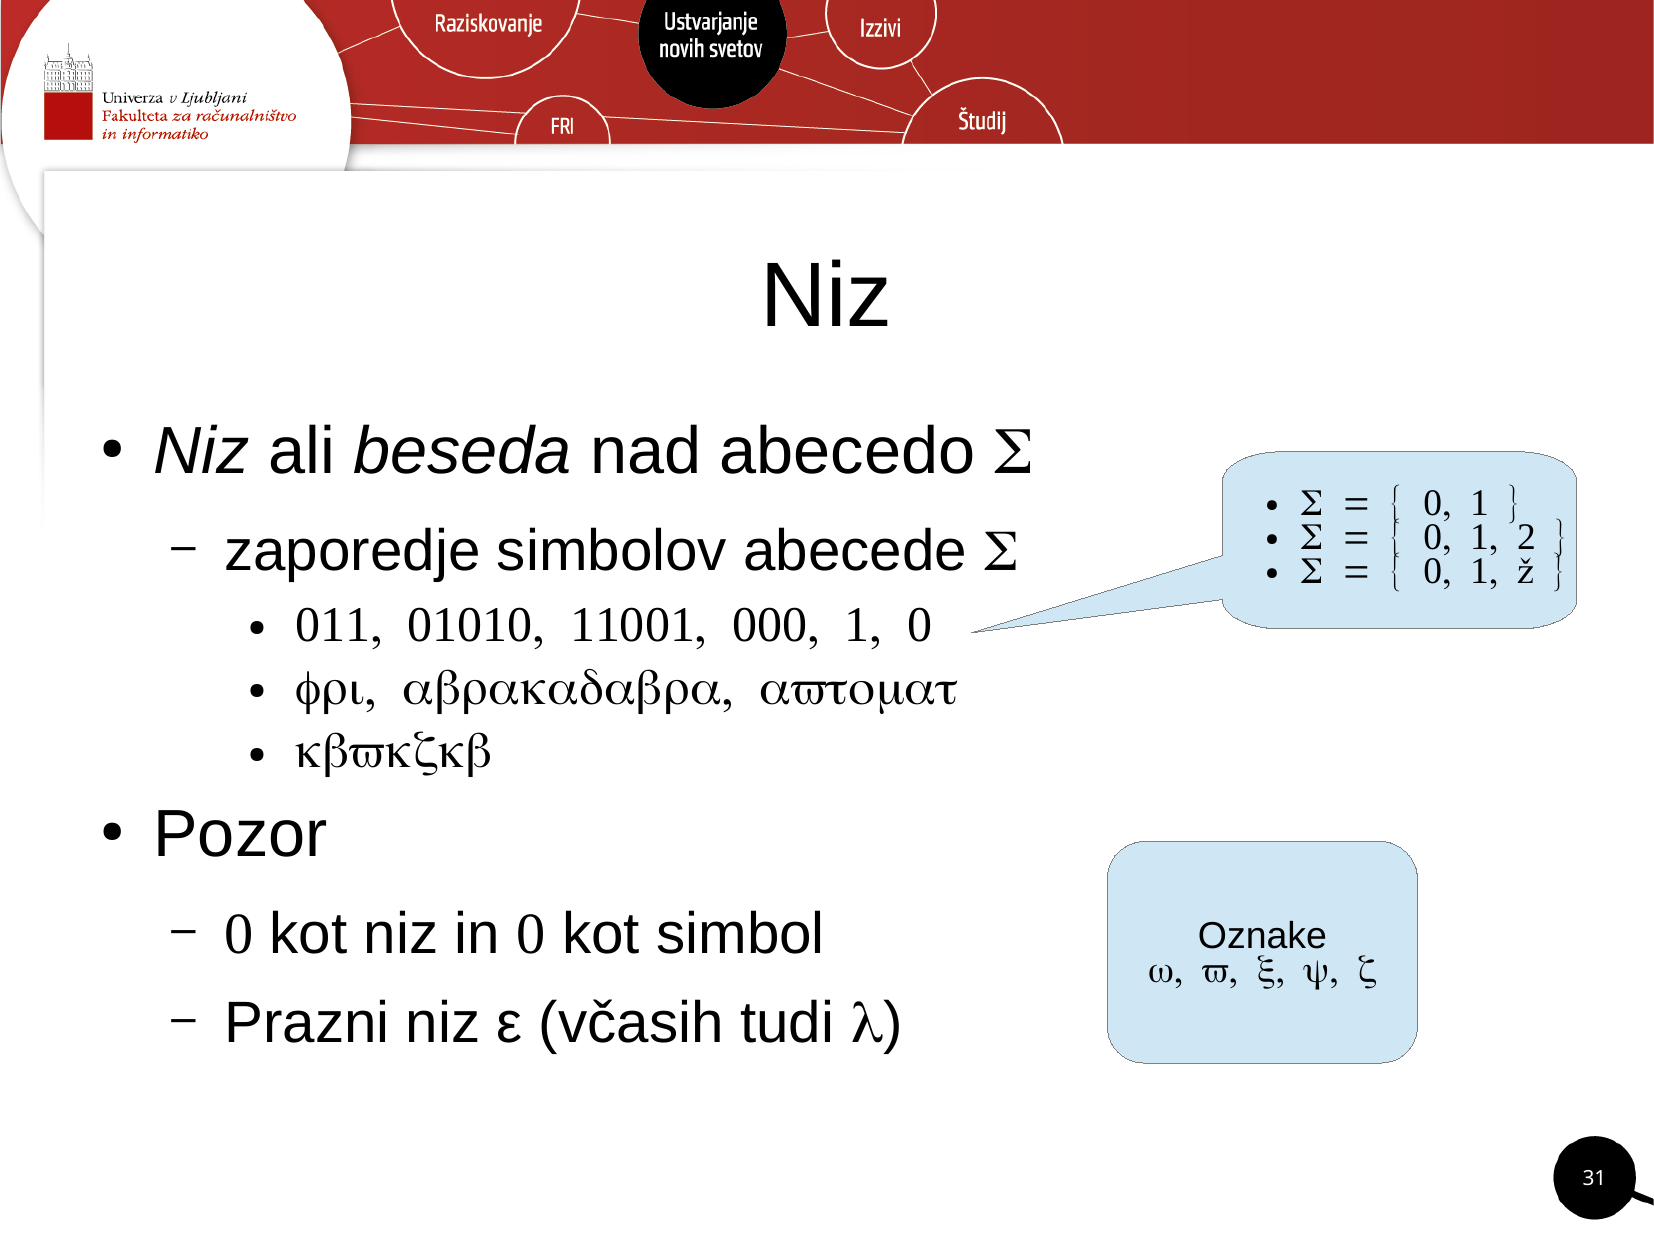

# Niz
Niz ali beseda nad abecedo Σ
zaporedje simbolov abecede Σ
011, 01010, 11001, 000, 1, 0
fri, abrakadabra, avtomat
kbvkzkb
Pozor
0 kot niz in 0 kot simbol
Prazni niz ε (včasih tudi λ)
Σ = { 0, 1 }
Σ = { 0, 1, 2 }
Σ = { 0, 1, ž }
Oznake
w, v, x, y, z